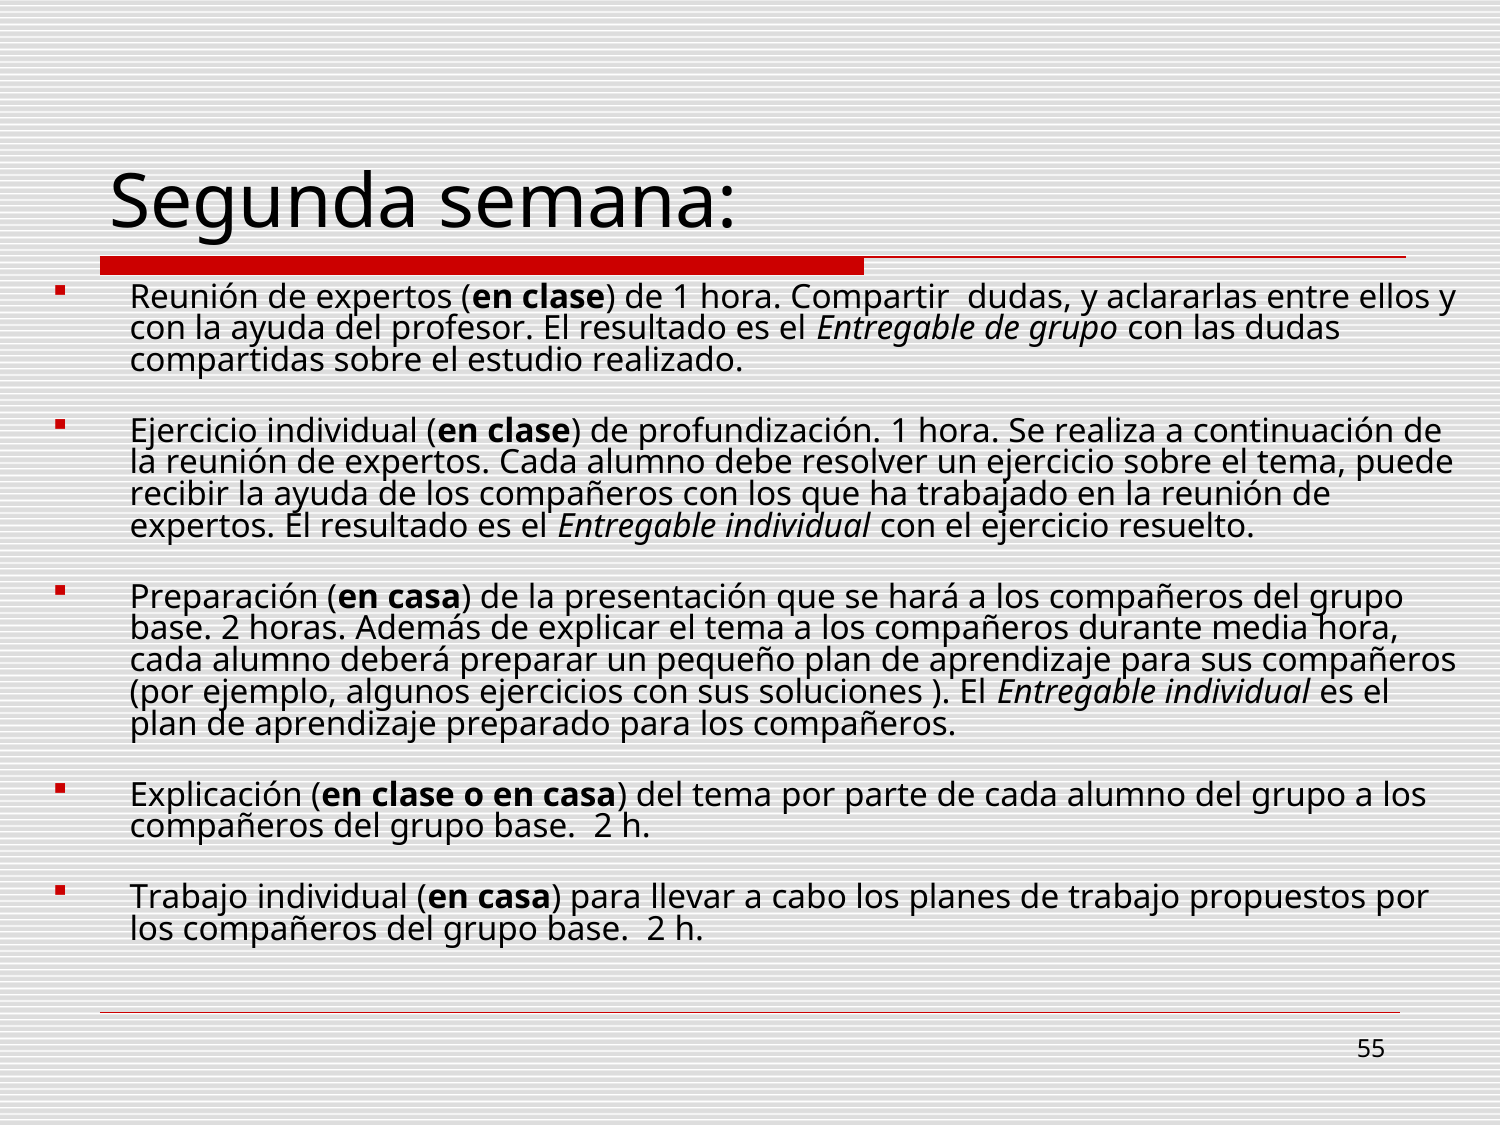

# Segunda semana:
Reunión de expertos (en clase) de 1 hora. Compartir dudas, y aclararlas entre ellos y con la ayuda del profesor. El resultado es el Entregable de grupo con las dudas compartidas sobre el estudio realizado.
Ejercicio individual (en clase) de profundización. 1 hora. Se realiza a continuación de la reunión de expertos. Cada alumno debe resolver un ejercicio sobre el tema, puede recibir la ayuda de los compañeros con los que ha trabajado en la reunión de expertos. El resultado es el Entregable individual con el ejercicio resuelto.
Preparación (en casa) de la presentación que se hará a los compañeros del grupo base. 2 horas. Además de explicar el tema a los compañeros durante media hora, cada alumno deberá preparar un pequeño plan de aprendizaje para sus compañeros (por ejemplo, algunos ejercicios con sus soluciones ). El Entregable individual es el plan de aprendizaje preparado para los compañeros.
Explicación (en clase o en casa) del tema por parte de cada alumno del grupo a los compañeros del grupo base. 2 h.
Trabajo individual (en casa) para llevar a cabo los planes de trabajo propuestos por los compañeros del grupo base. 2 h.